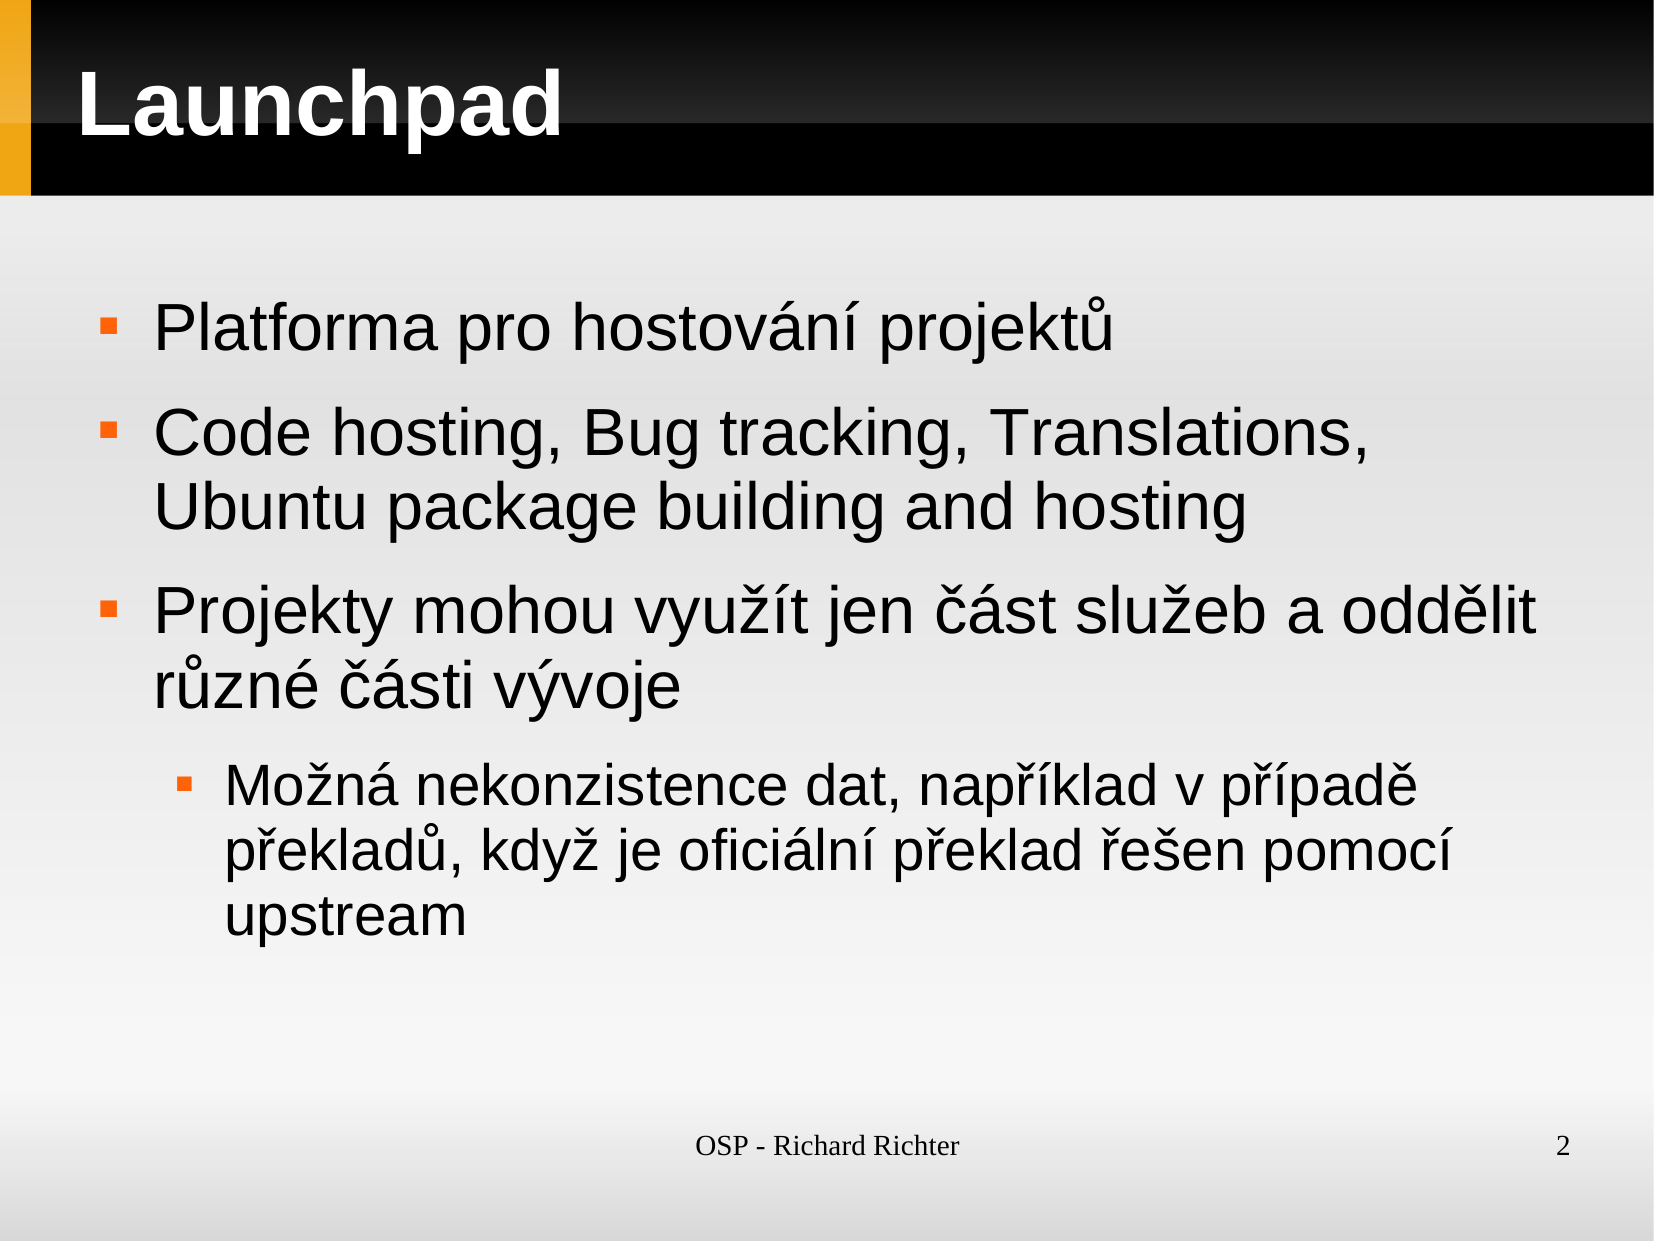

# Launchpad
Platforma pro hostování projektů
Code hosting, Bug tracking, Translations, Ubuntu package building and hosting
Projekty mohou využít jen část služeb a oddělit různé části vývoje
Možná nekonzistence dat, například v případě překladů, když je oficiální překlad řešen pomocí upstream
OSP - Richard Richter
2